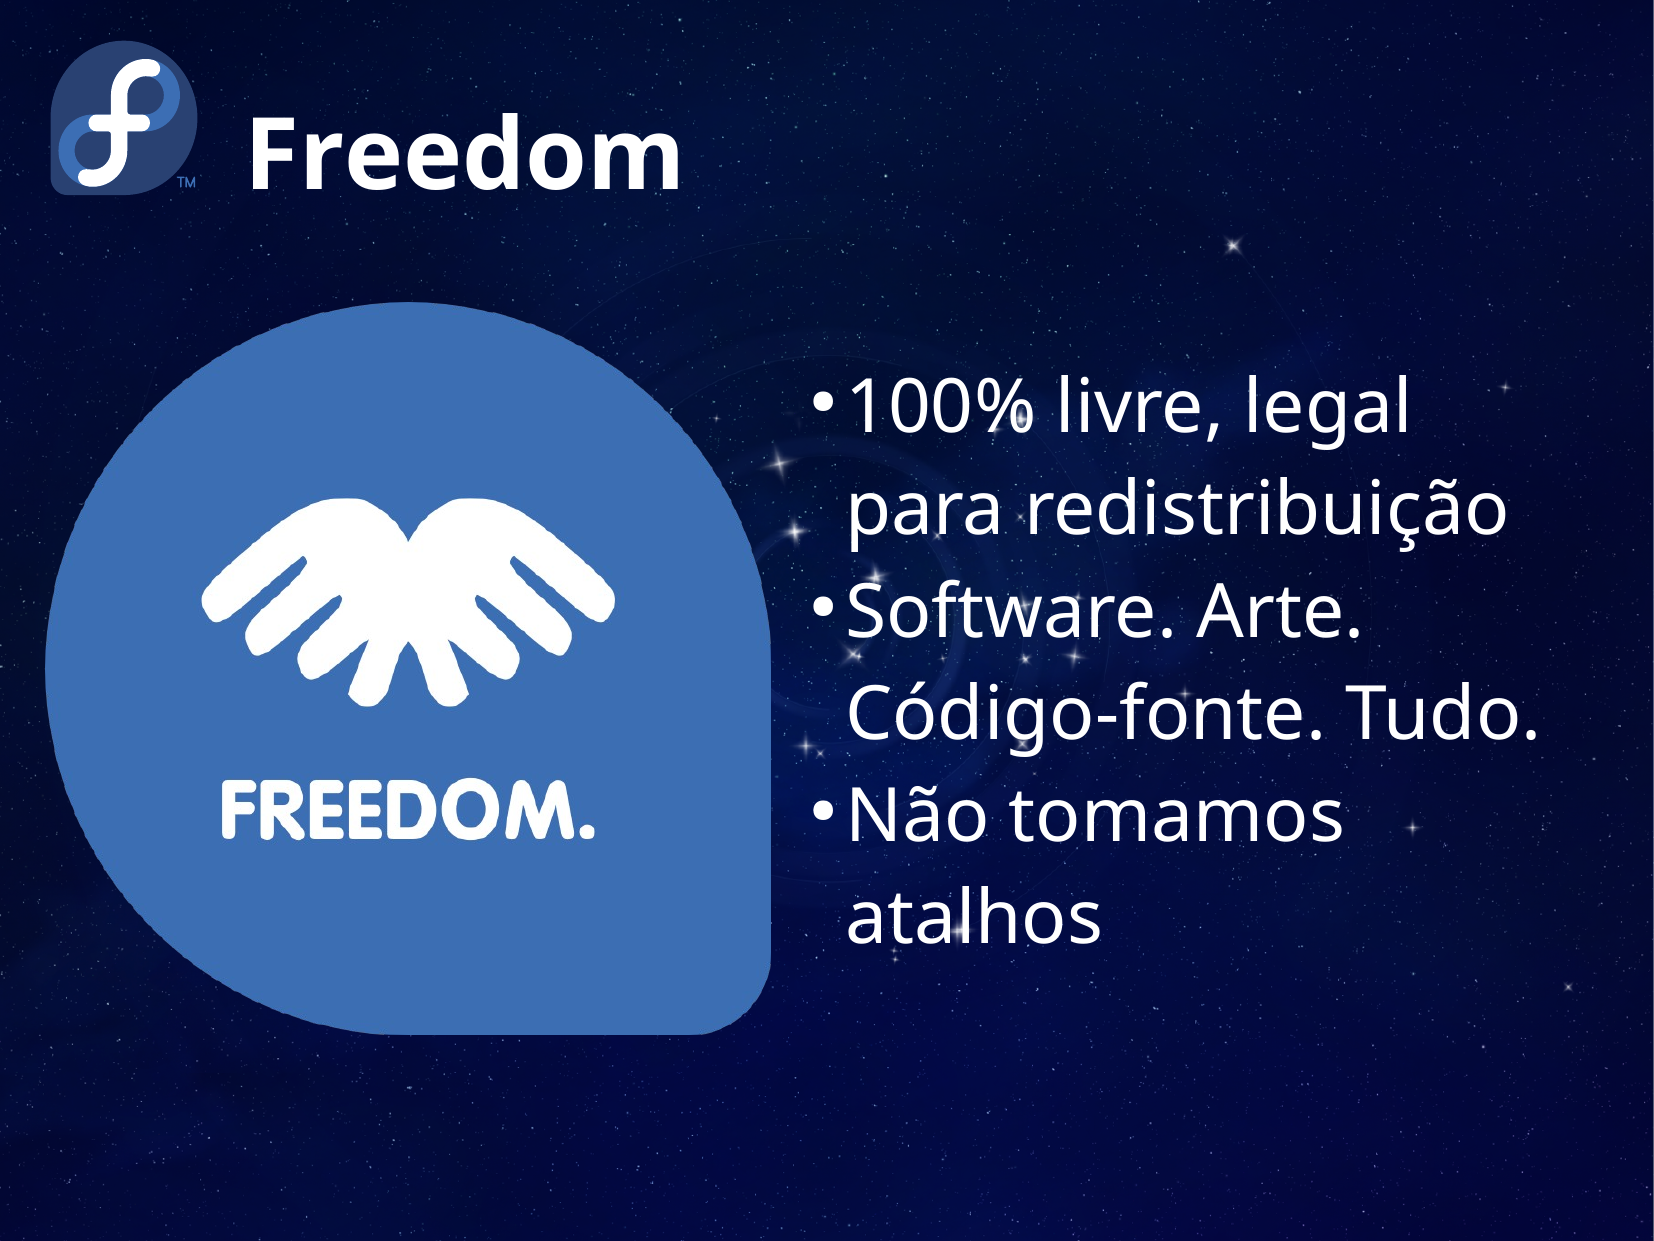

Freedom
100% livre, legal para redistribuição
Software. Arte. Código-fonte. Tudo.
Não tomamos atalhos